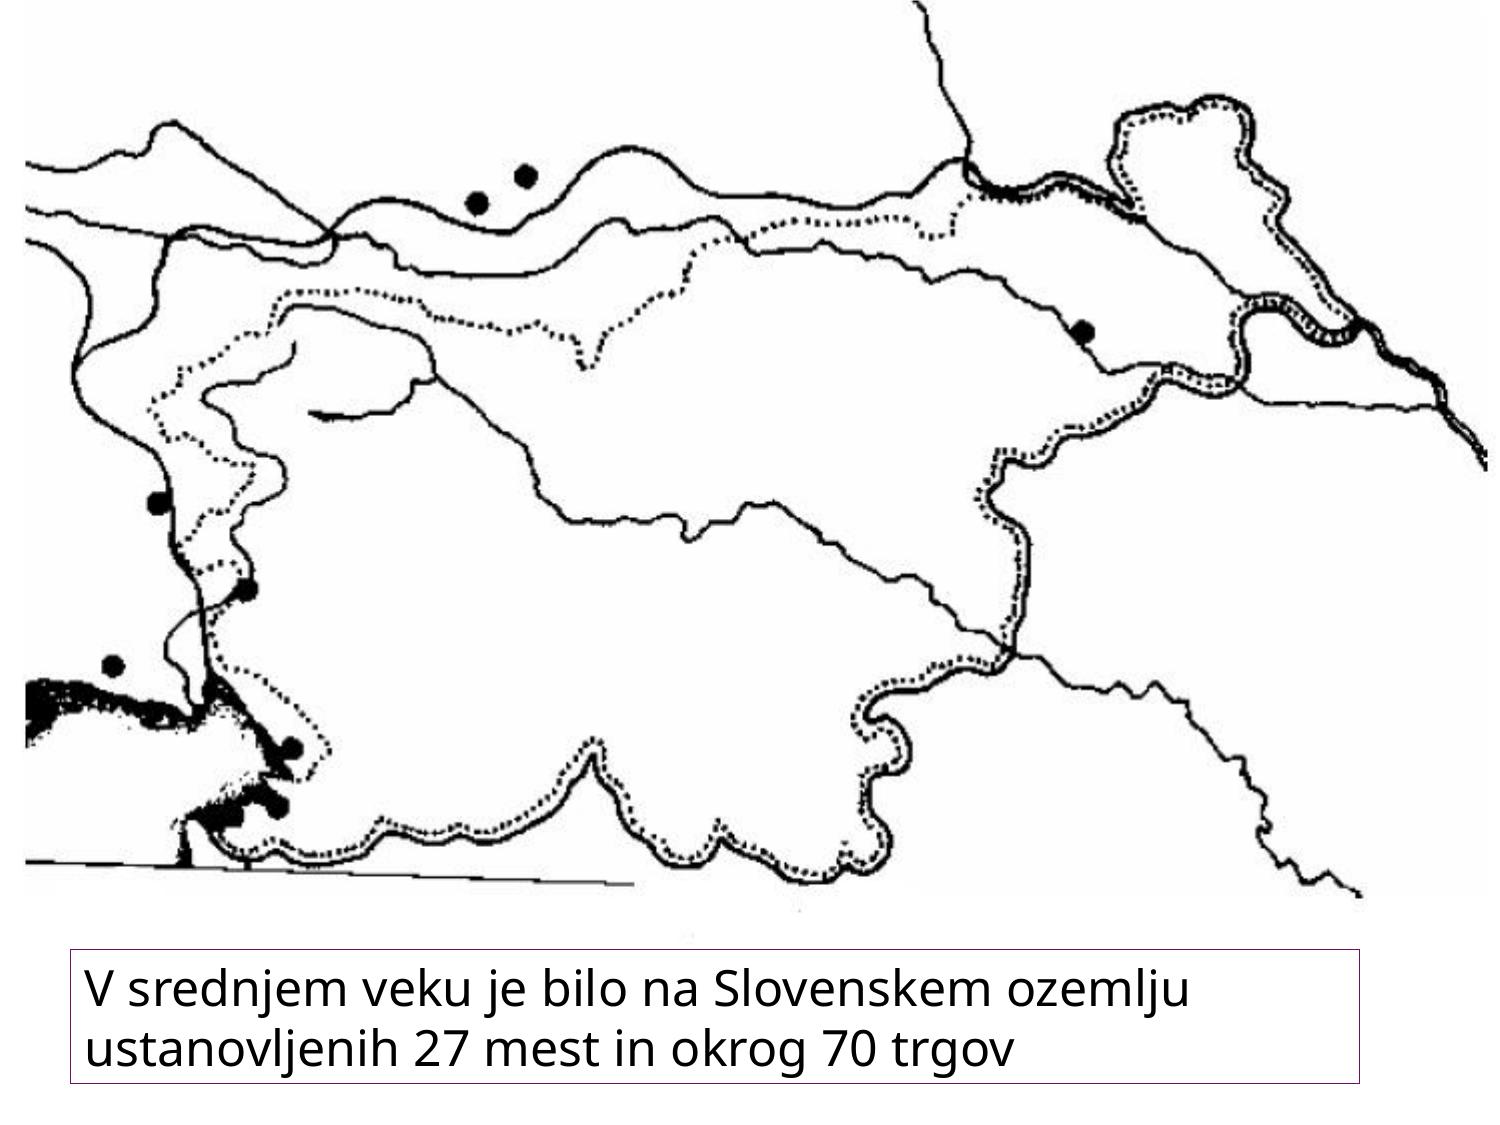

V srednjem veku je bilo na Slovenskem ozemlju ustanovljenih 27 mest in okrog 70 trgov